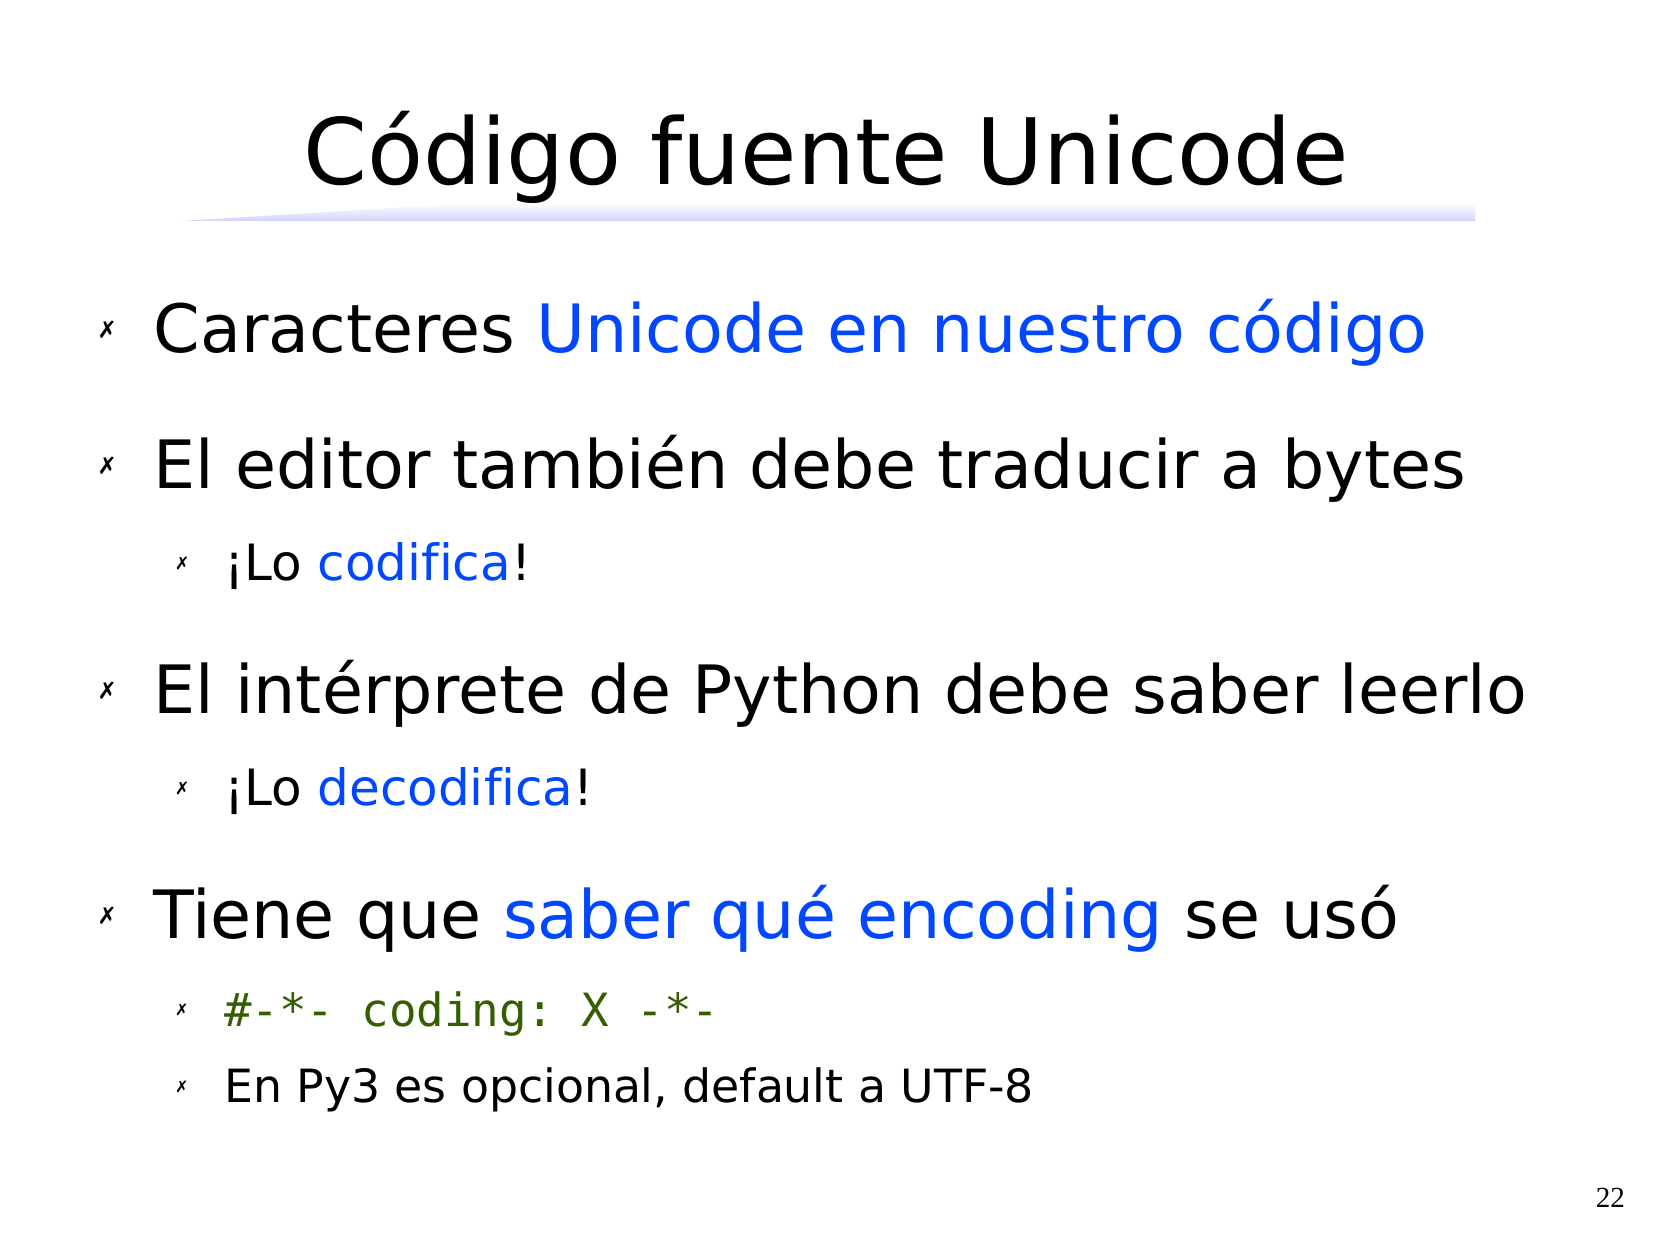

# Código fuente Unicode
Caracteres Unicode en nuestro código
El editor también debe traducir a bytes
¡Lo codifica!
El intérprete de Python debe saber leerlo
¡Lo decodifica!
Tiene que saber qué encoding se usó
#-*- coding: X -*-
En Py3 es opcional, default a UTF-8
22